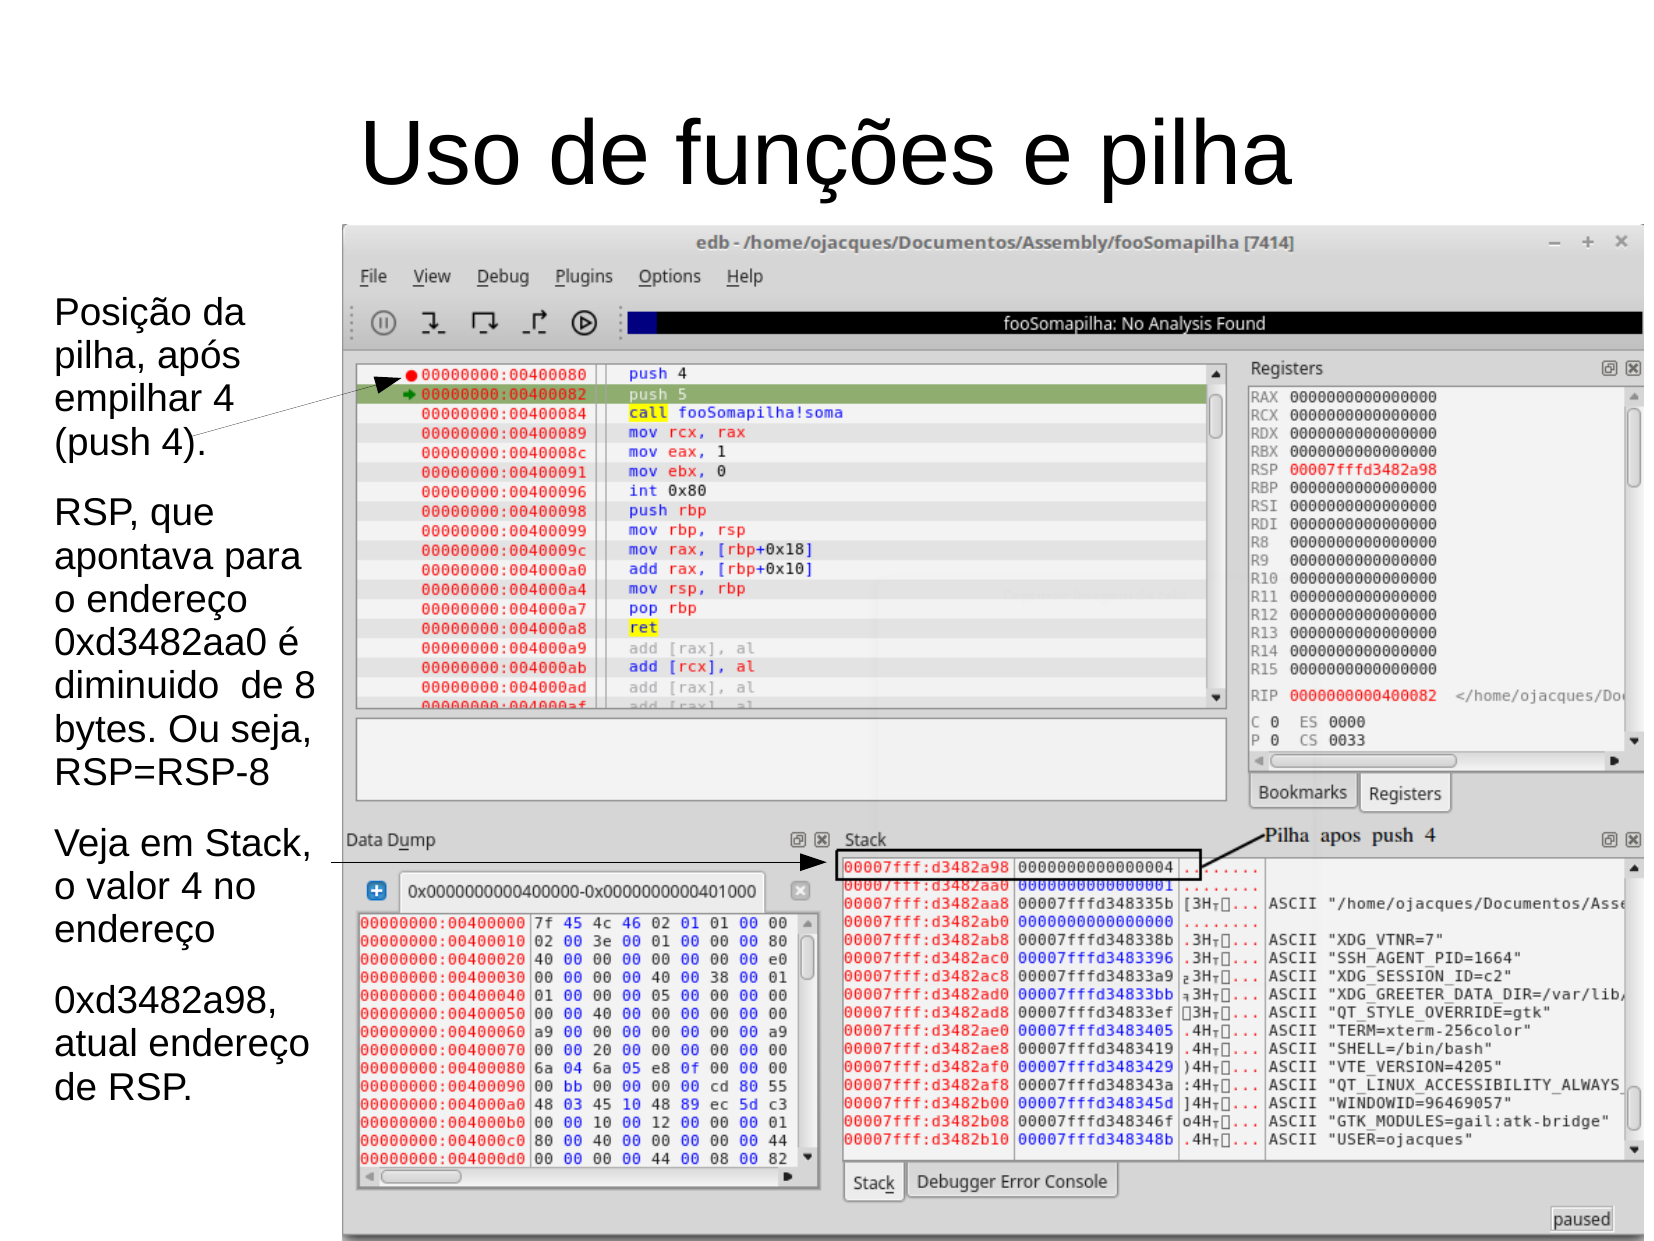

# Uso de funções e pilha
Posição da pilha, após empilhar 4 (push 4).
RSP, que apontava para o endereço 0xd3482aa0 é diminuido de 8 bytes. Ou seja, RSP=RSP-8
Veja em Stack, o valor 4 no endereço
0xd3482a98, atual endereço de RSP.